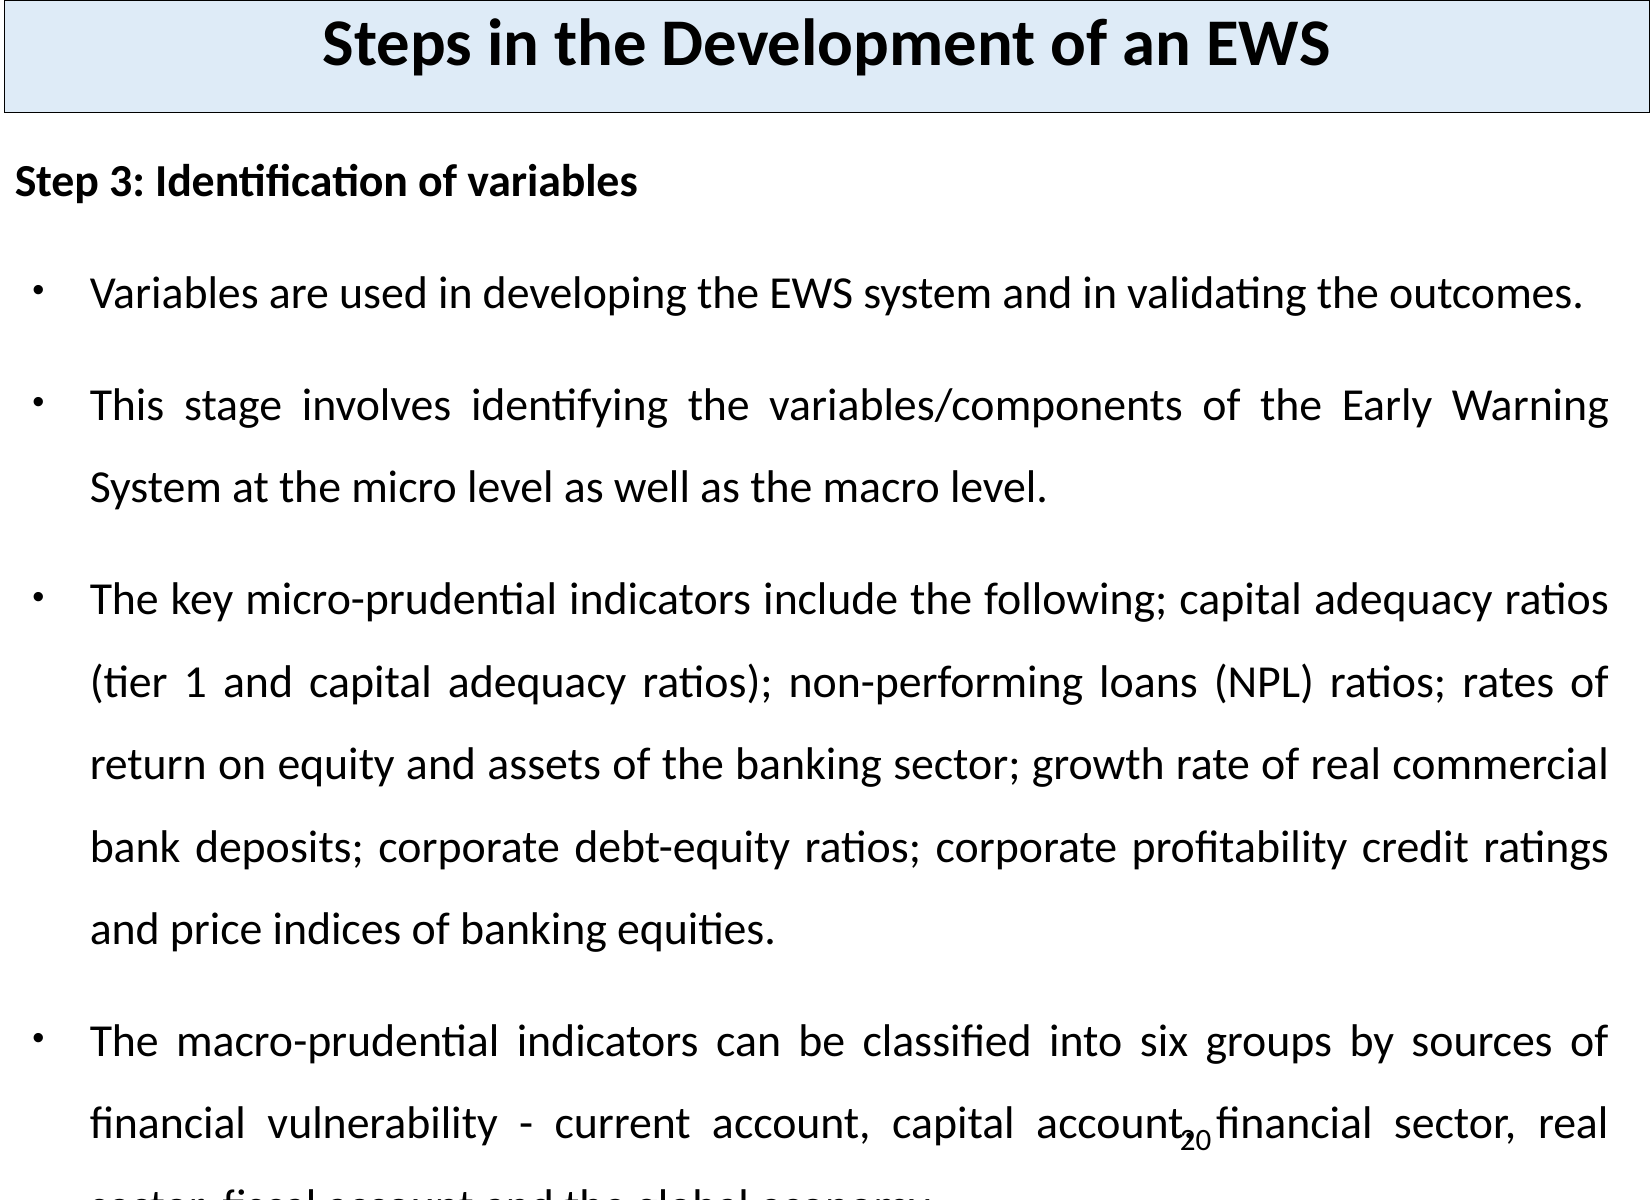

# Steps in the Development of an EWS
Step 3: Identification of variables
Variables are used in developing the EWS system and in validating the outcomes.
This stage involves identifying the variables/components of the Early Warning System at the micro level as well as the macro level.
The key micro-prudential indicators include the following; capital adequacy ratios (tier 1 and capital adequacy ratios); non-performing loans (NPL) ratios; rates of return on equity and assets of the banking sector; growth rate of real commercial bank deposits; corporate debt-equity ratios; corporate profitability credit ratings and price indices of banking equities.
The macro-prudential indicators can be classified into six groups by sources of financial vulnerability - current account, capital account, financial sector, real sector, fiscal account and the global economy.